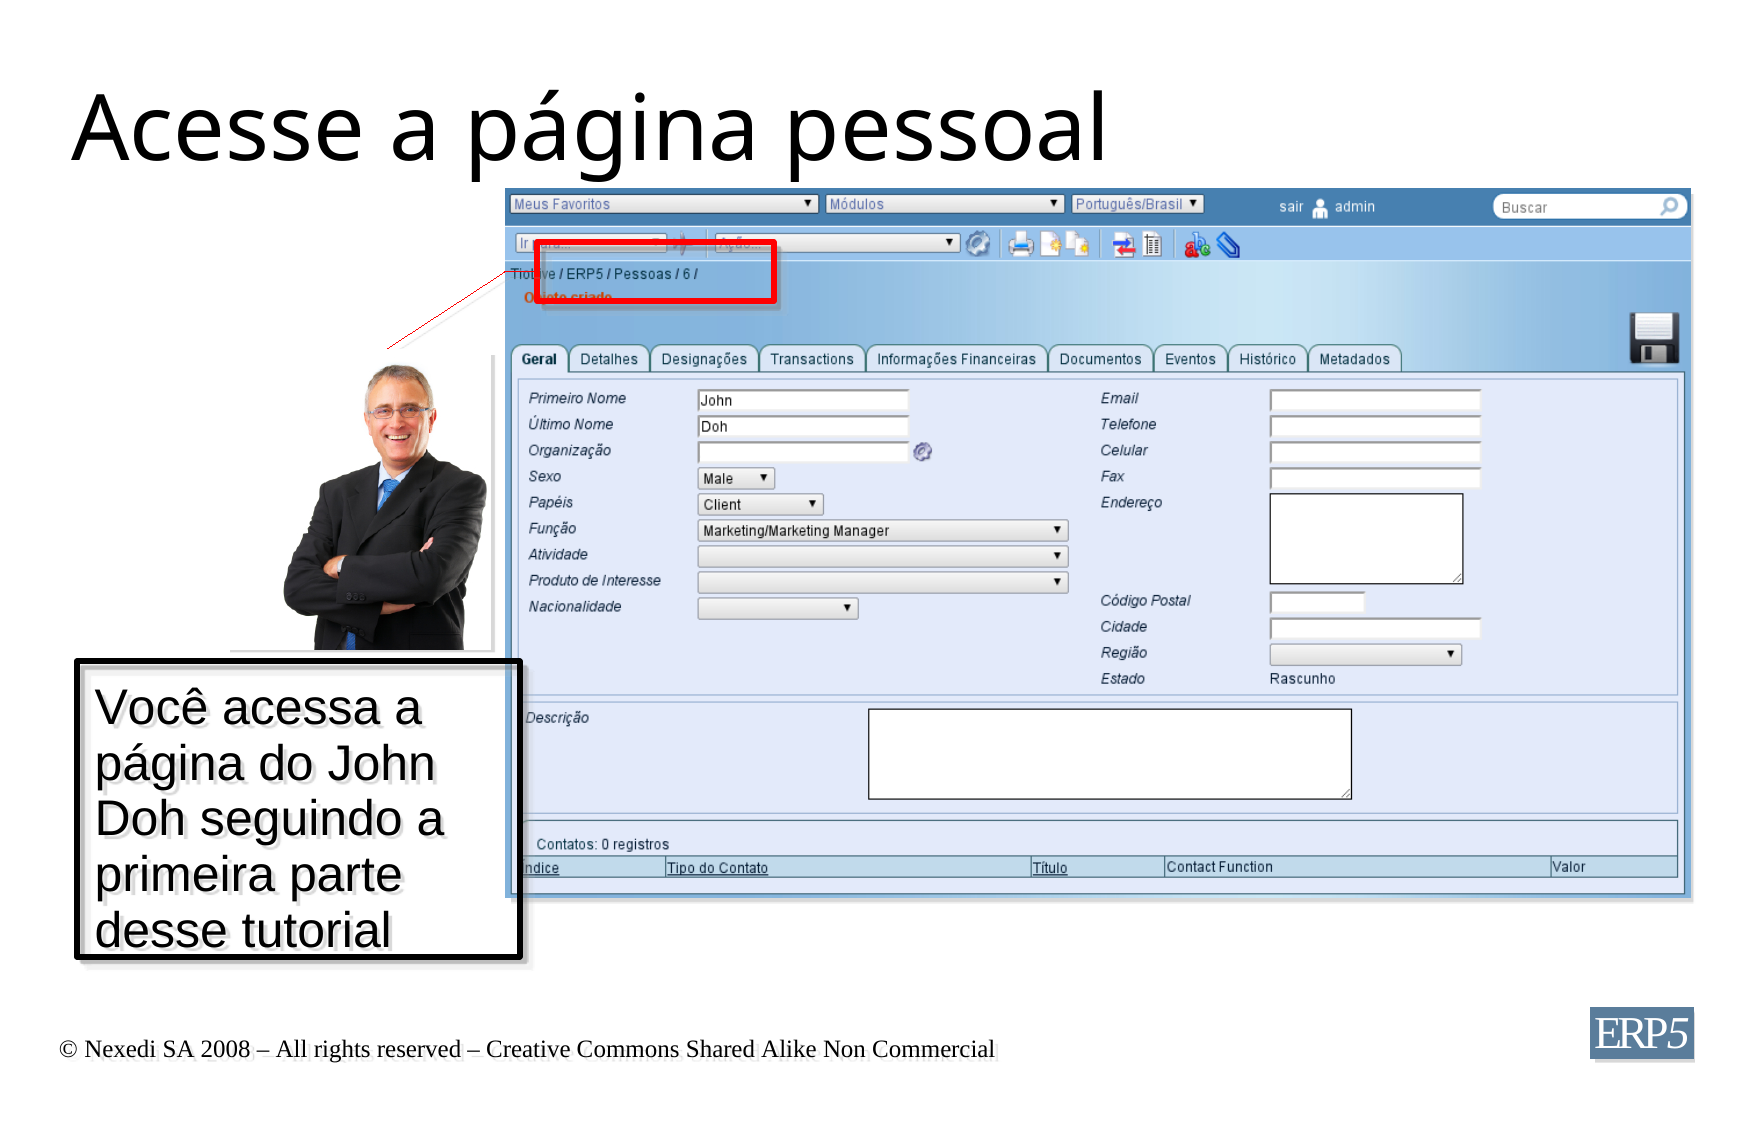

# Acesse a página pessoal
Você acessa a página do John Doh seguindo a primeira parte desse tutorial